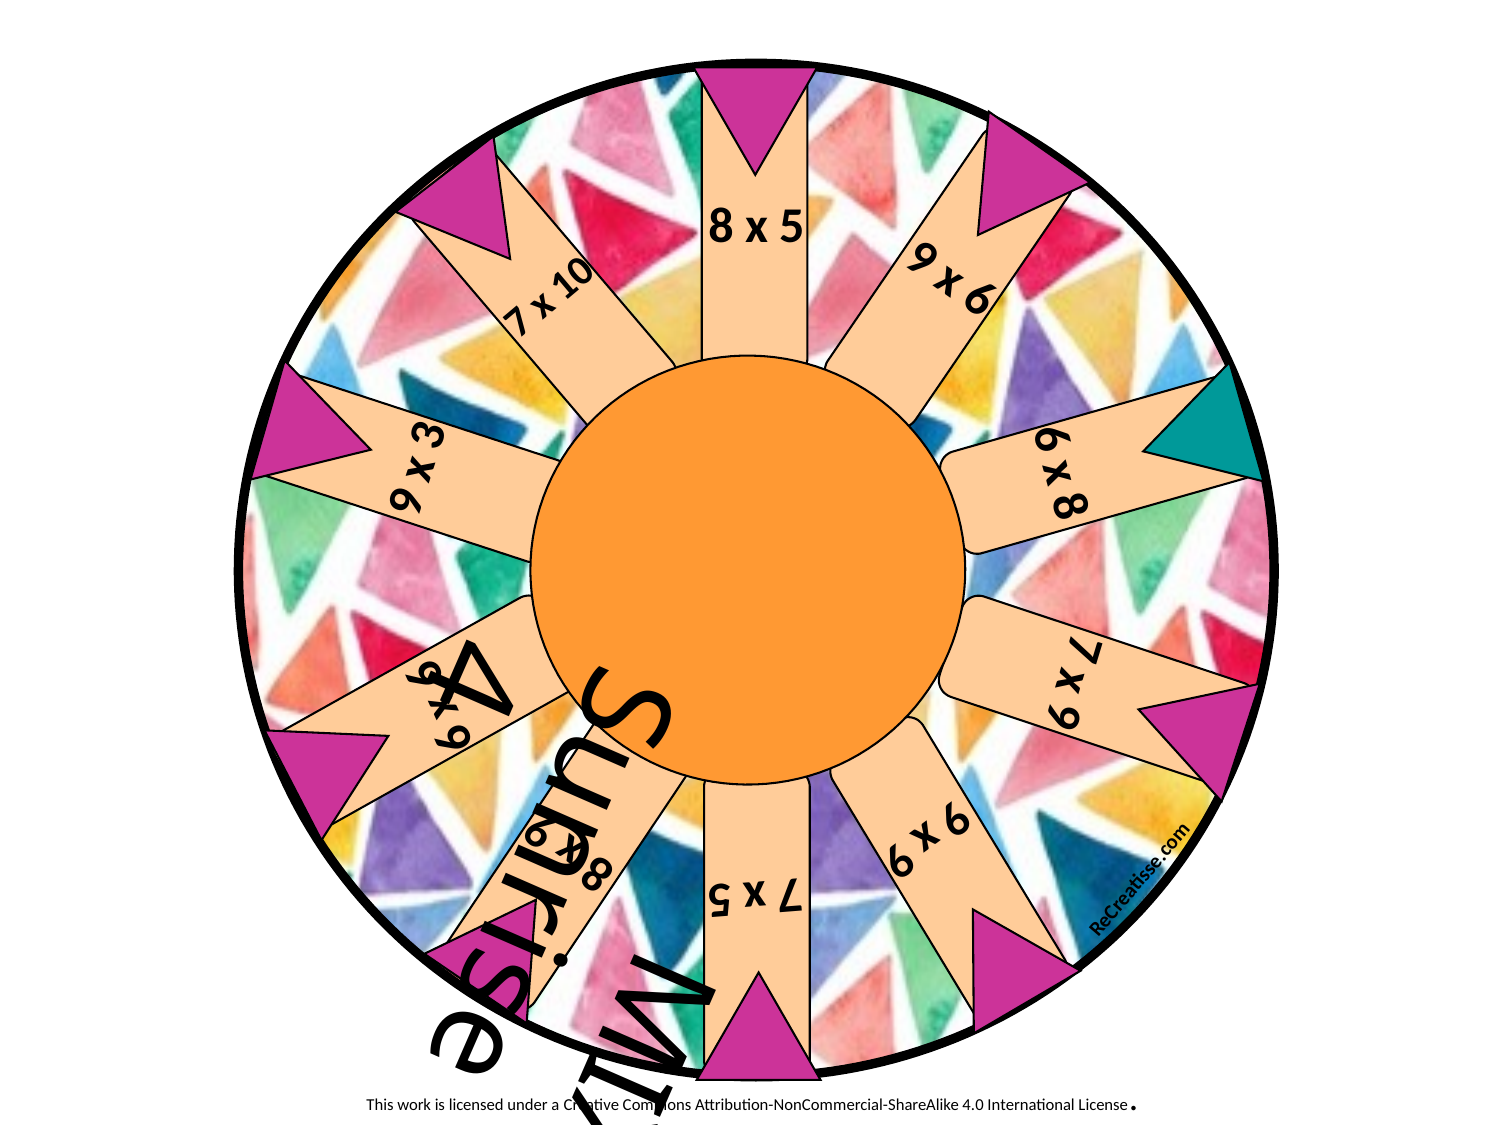

5 x 2
8 x 5
9 x 6
7 x 10
9 x 3
6 x 8
7 x 9
 MIX
Sunrise
 4
6 x 6
9 x 9
8 x 9
ReCreatisse.com
7 x 5
This work is licensed under a Creative Commons Attribution-NonCommercial-ShareAlike 4.0 International License.